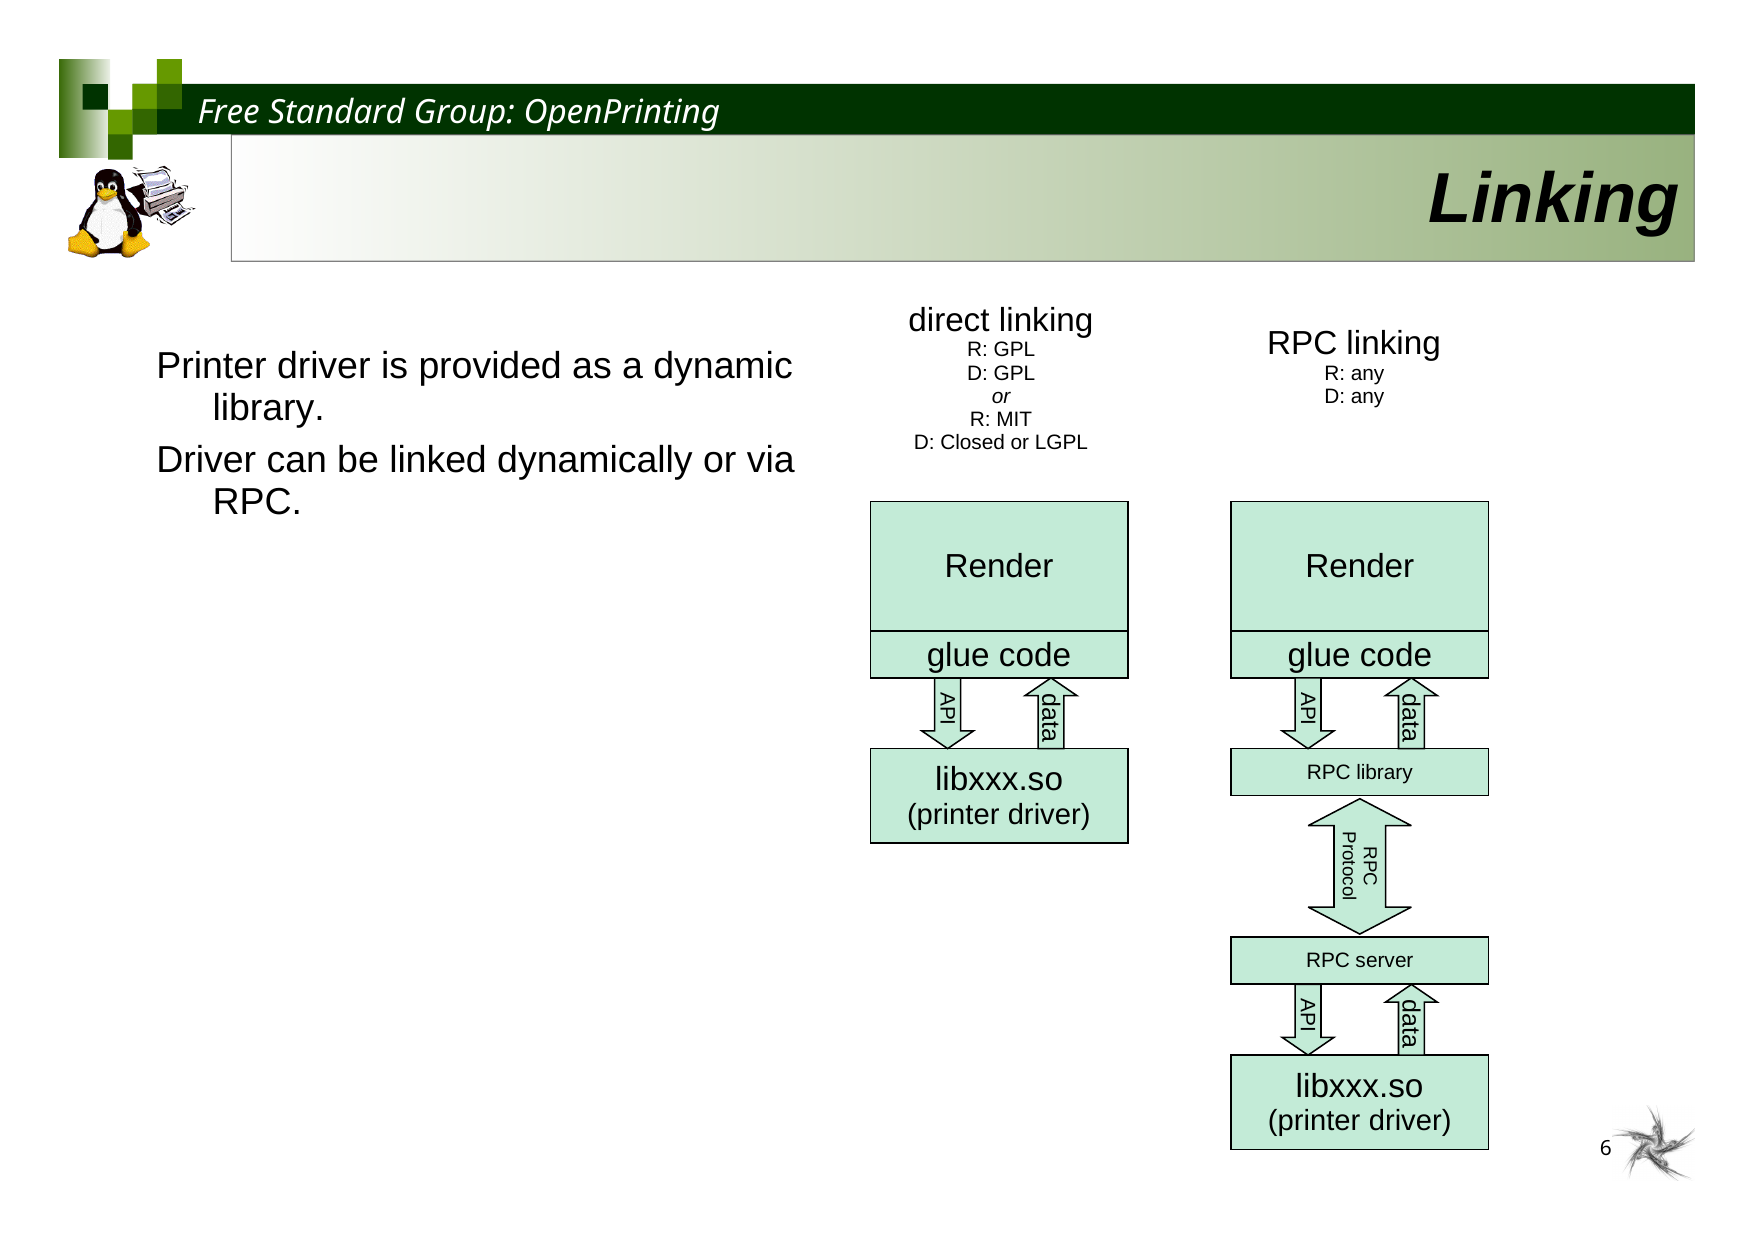

Linking
direct linking
R: GPL
D: GPL
or
R: MIT
D: Closed or LGPL
RPC linking
R: any
D: any
# Printer driver is provided as a dynamic library.
Driver can be linked dynamically or via RPC.
Render
Render
glue code
glue code
API
data
API
data
libxxx.so
(printer driver)
RPC library
RPC Protocol
RPC server
API
data
libxxx.so
(printer driver)
6
17 June 2003